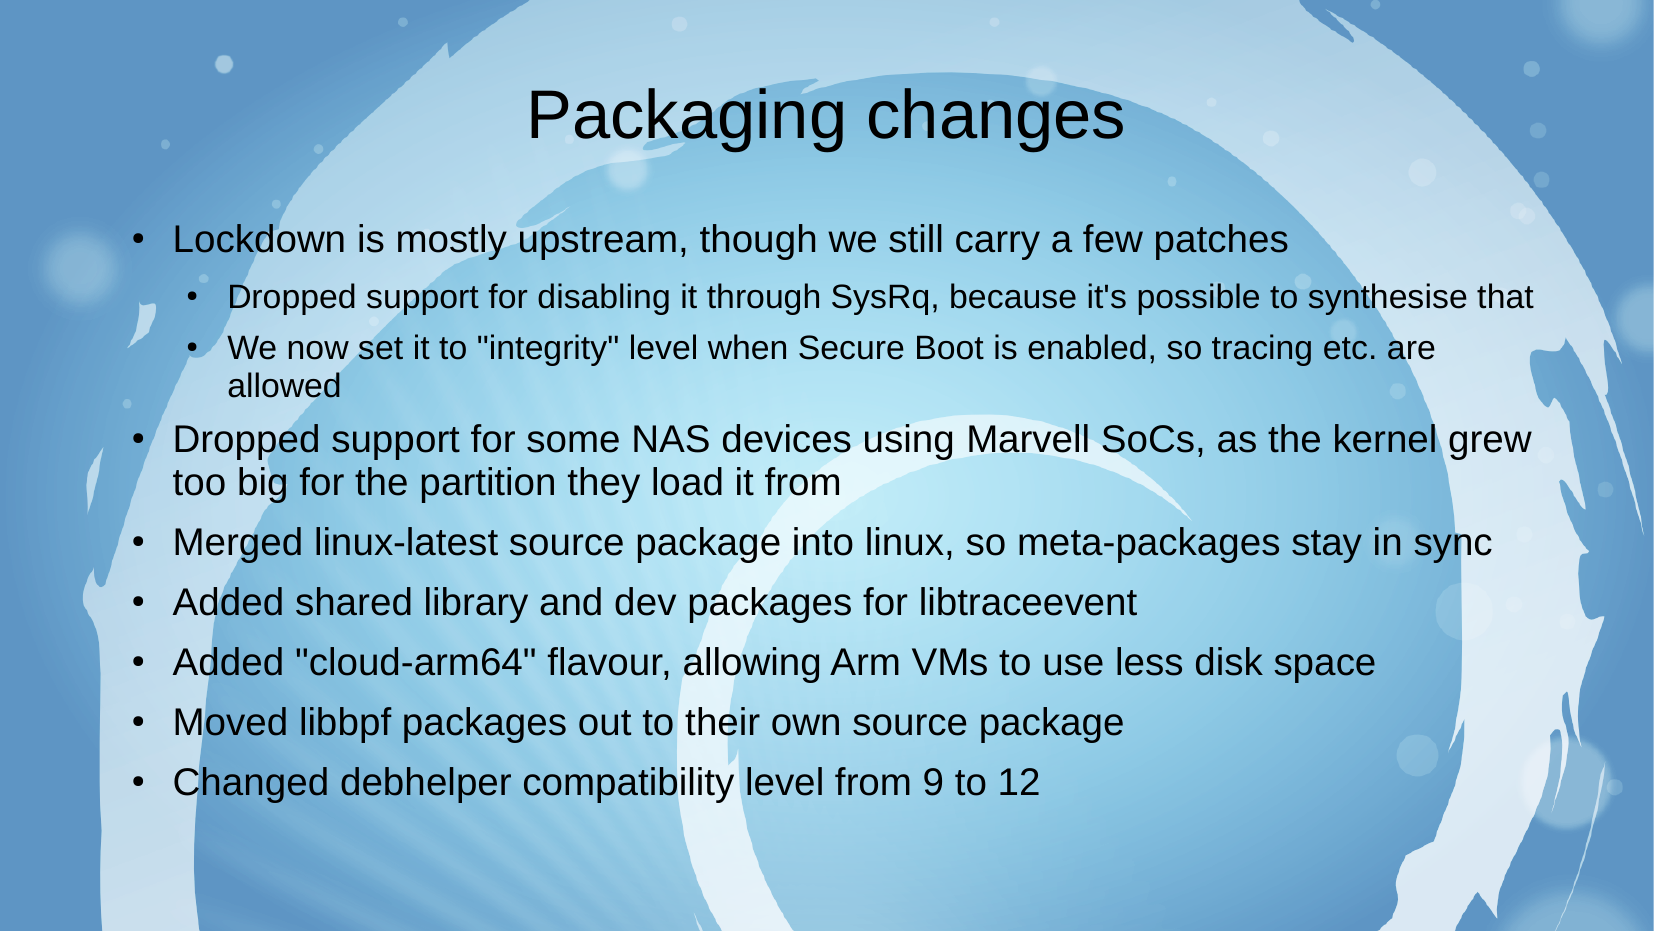

# Packaging changes
Lockdown is mostly upstream, though we still carry a few patches
Dropped support for disabling it through SysRq, because it's possible to synthesise that
We now set it to "integrity" level when Secure Boot is enabled, so tracing etc. are allowed
Dropped support for some NAS devices using Marvell SoCs, as the kernel grew too big for the partition they load it from
Merged linux-latest source package into linux, so meta-packages stay in sync
Added shared library and dev packages for libtraceevent
Added "cloud-arm64" flavour, allowing Arm VMs to use less disk space
Moved libbpf packages out to their own source package
Changed debhelper compatibility level from 9 to 12